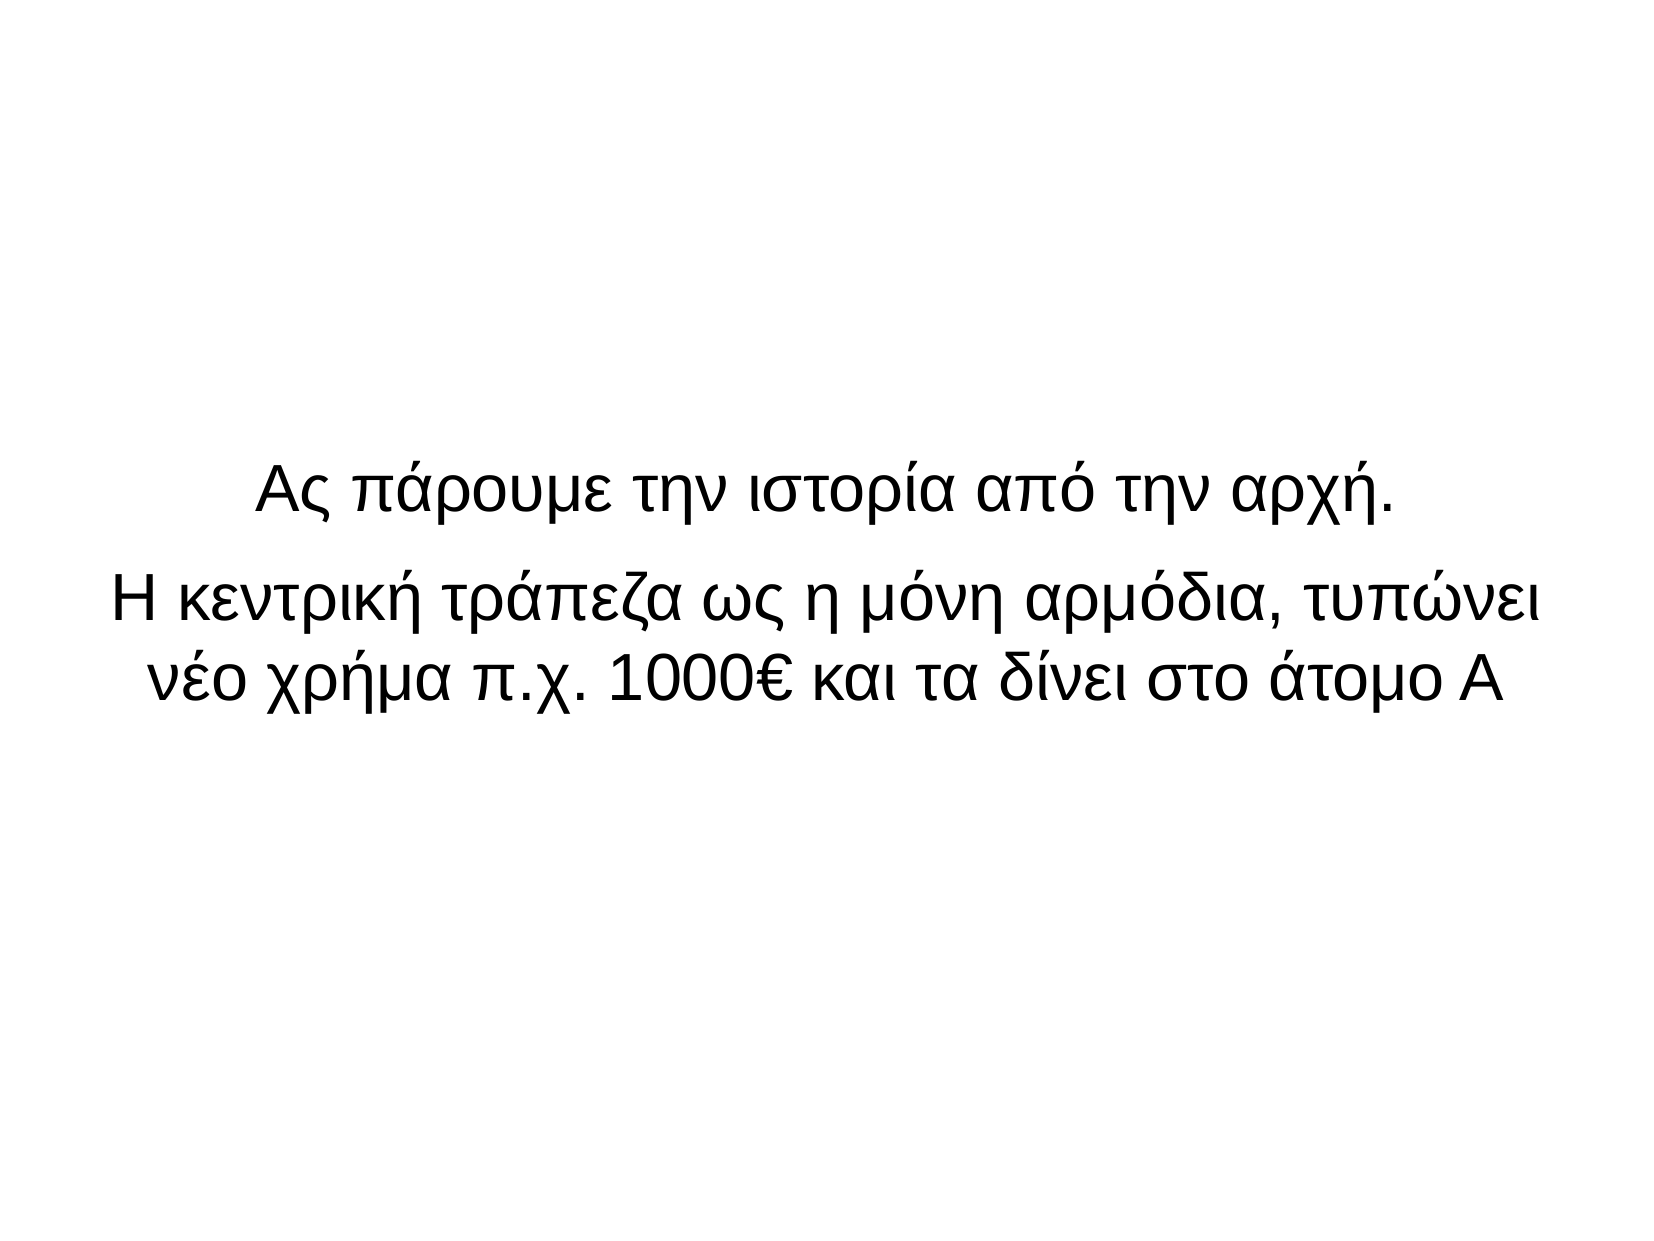

# Ας πάρουμε την ιστορία από την αρχή.
Η κεντρική τράπεζα ως η μόνη αρμόδια, τυπώνει νέο χρήμα π.χ. 1000€ και τα δίνει στο άτομο Α